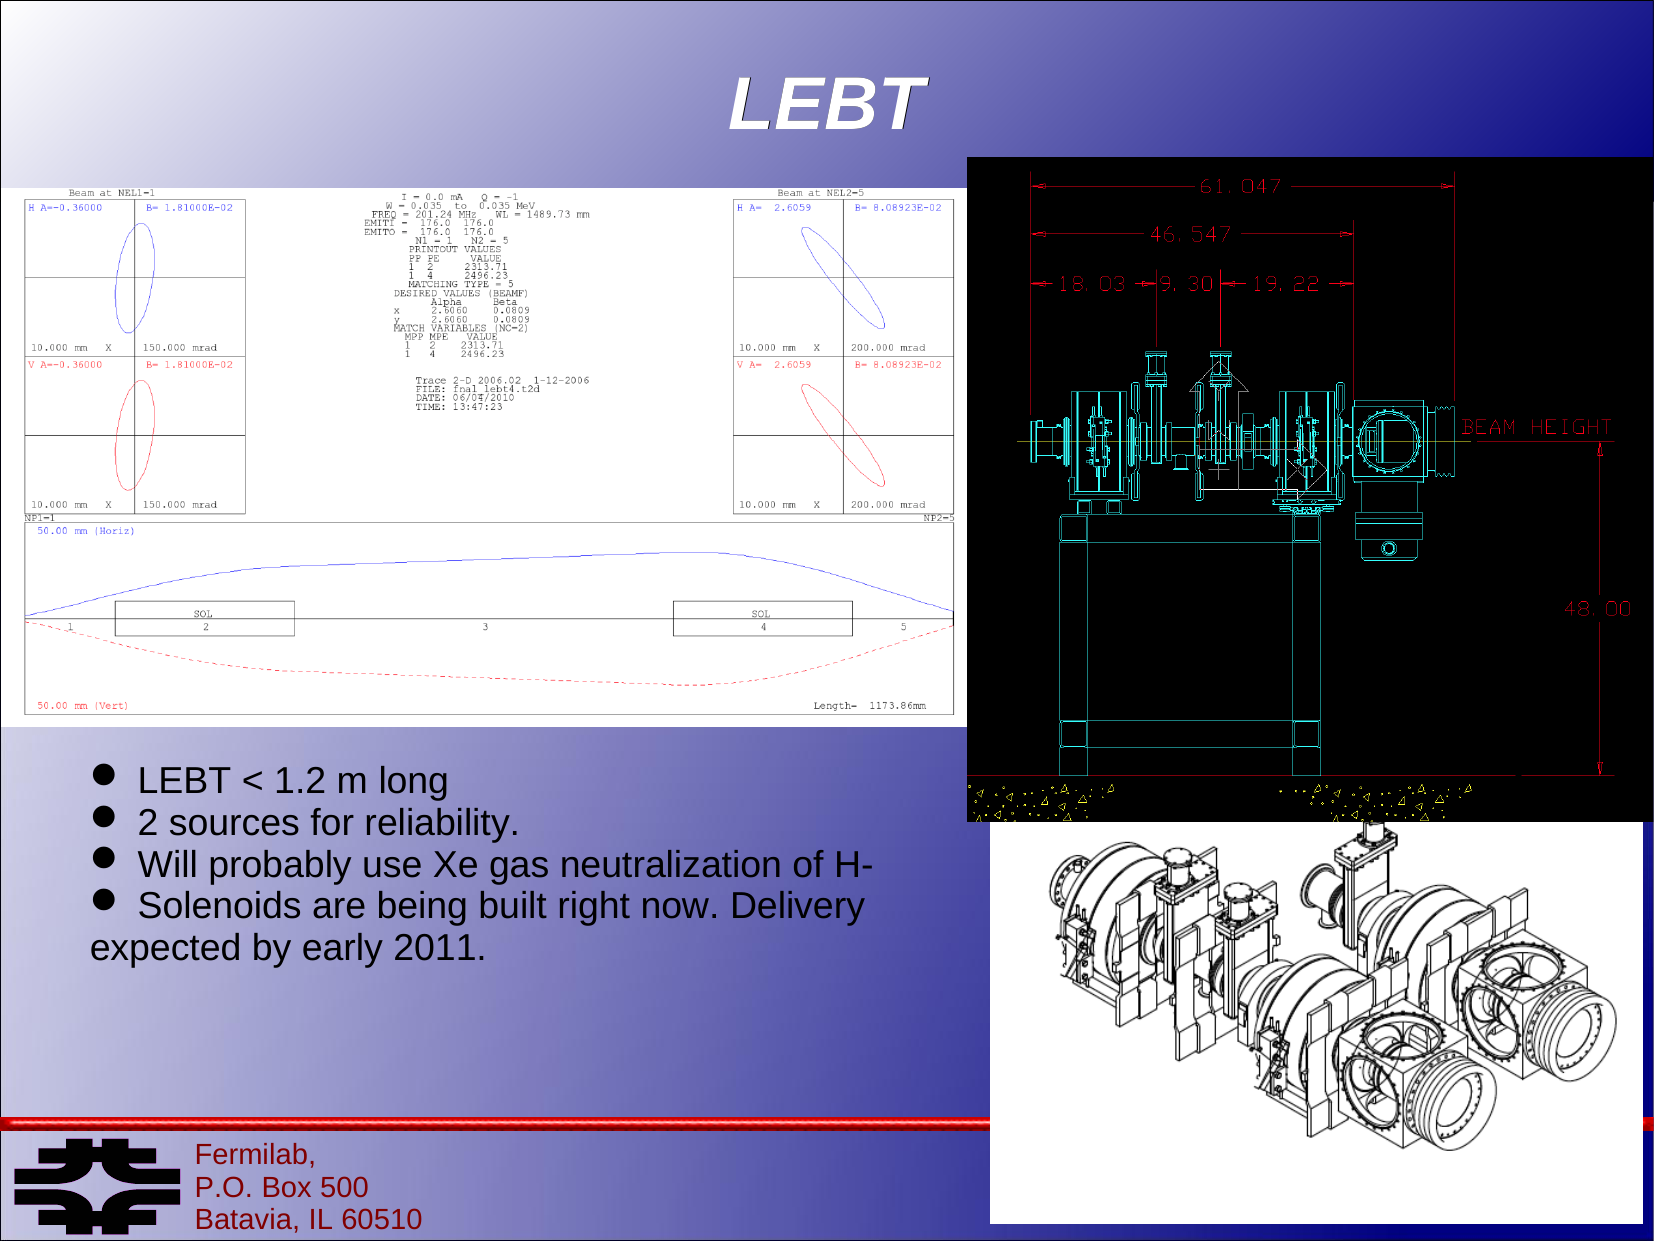

# LEBT
 LEBT < 1.2 m long
 2 sources for reliability.
 Will probably use Xe gas neutralization of H-
 Solenoids are being built right now. Delivery expected by early 2011.